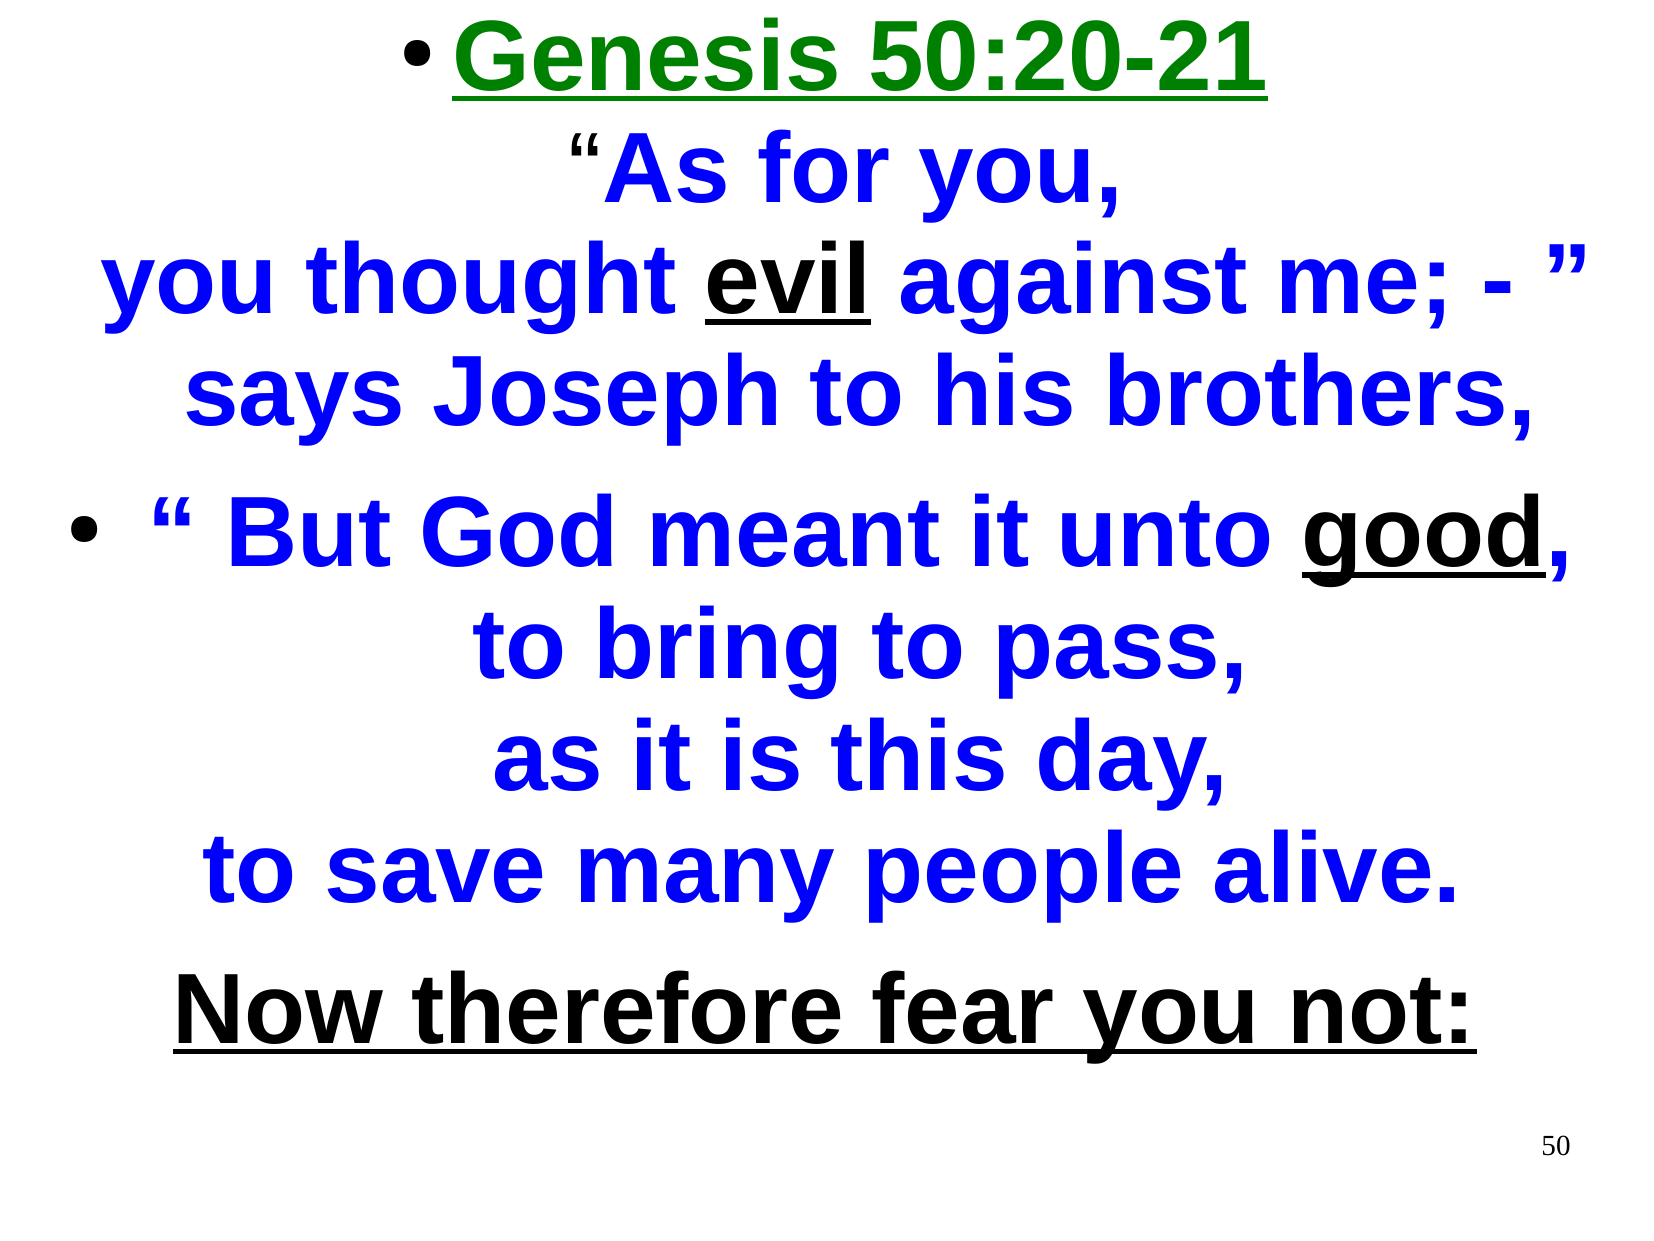

# Genesis 50:20-21 “As for you, you thought evil against me; - ” says Joseph to his brothers,
 “ But God meant it unto good,
to bring to pass,
 as it is this day,
to save many people alive.
 Now therefore fear you not:
50